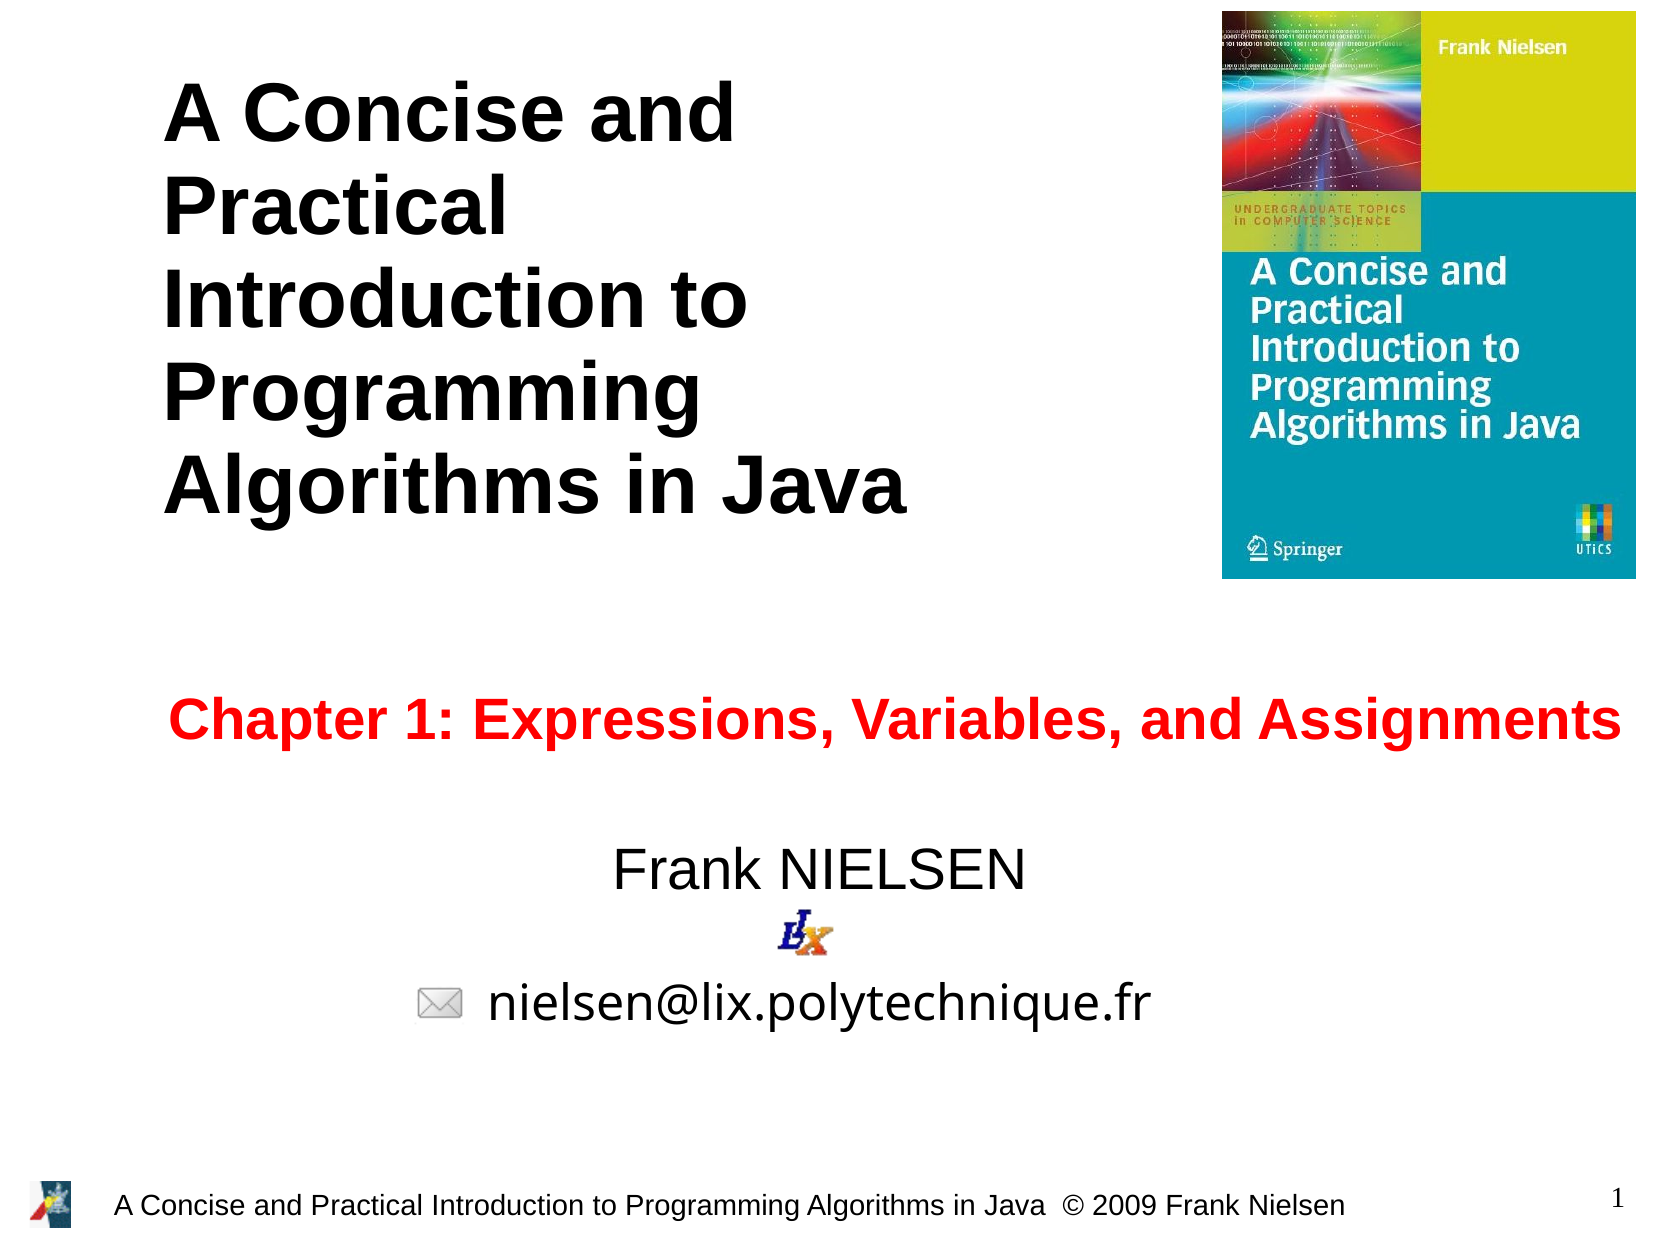

A Concise and
Practical
Introduction to
Programming
Algorithms in Java
Chapter 1: Expressions, Variables, and Assignments
Frank NIELSEN
nielsen@lix.polytechnique.fr
1